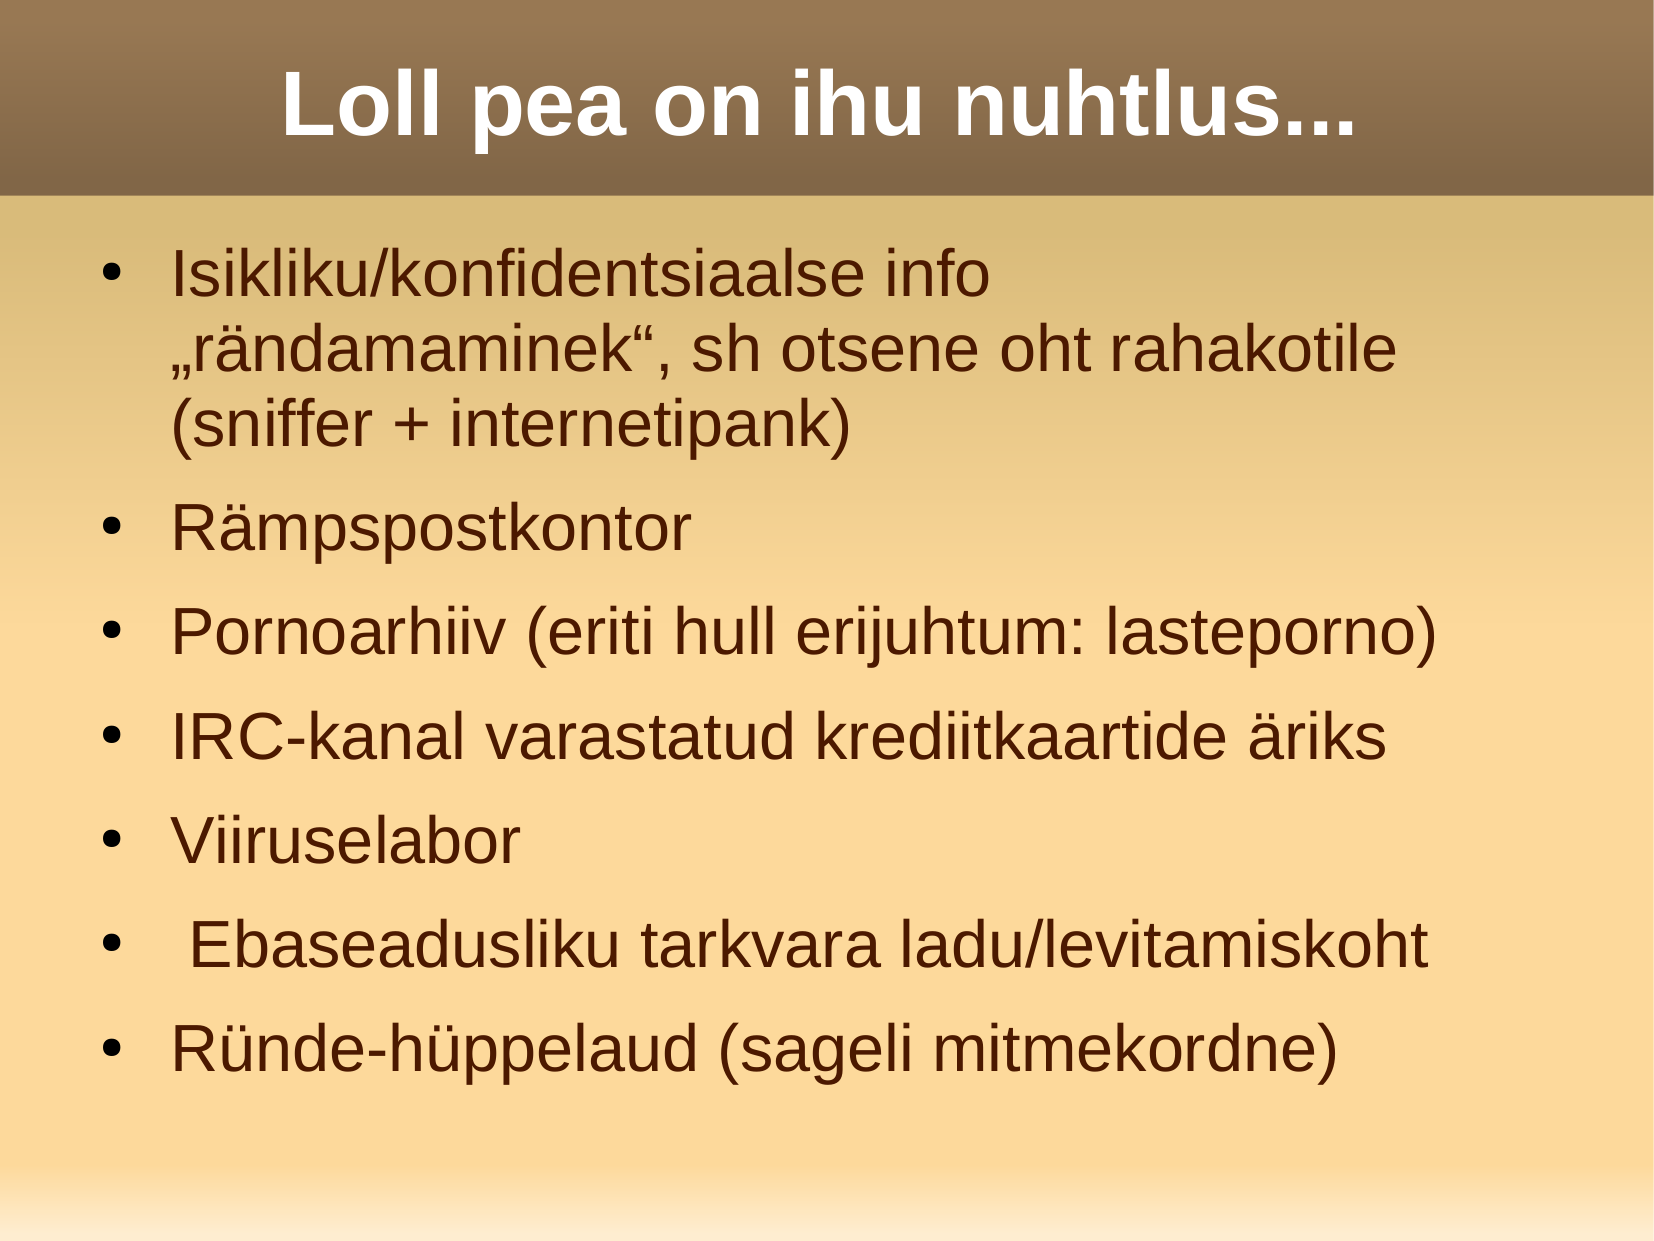

# Loll pea on ihu nuhtlus...
Isikliku/konfidentsiaalse info „rändamaminek“, sh otsene oht rahakotile (sniffer + internetipank)
Rämpspostkontor
Pornoarhiiv (eriti hull erijuhtum: lasteporno)
IRC-kanal varastatud krediitkaartide äriks
Viiruselabor
 Ebaseadusliku tarkvara ladu/levitamiskoht
Ründe-hüppelaud (sageli mitmekordne)